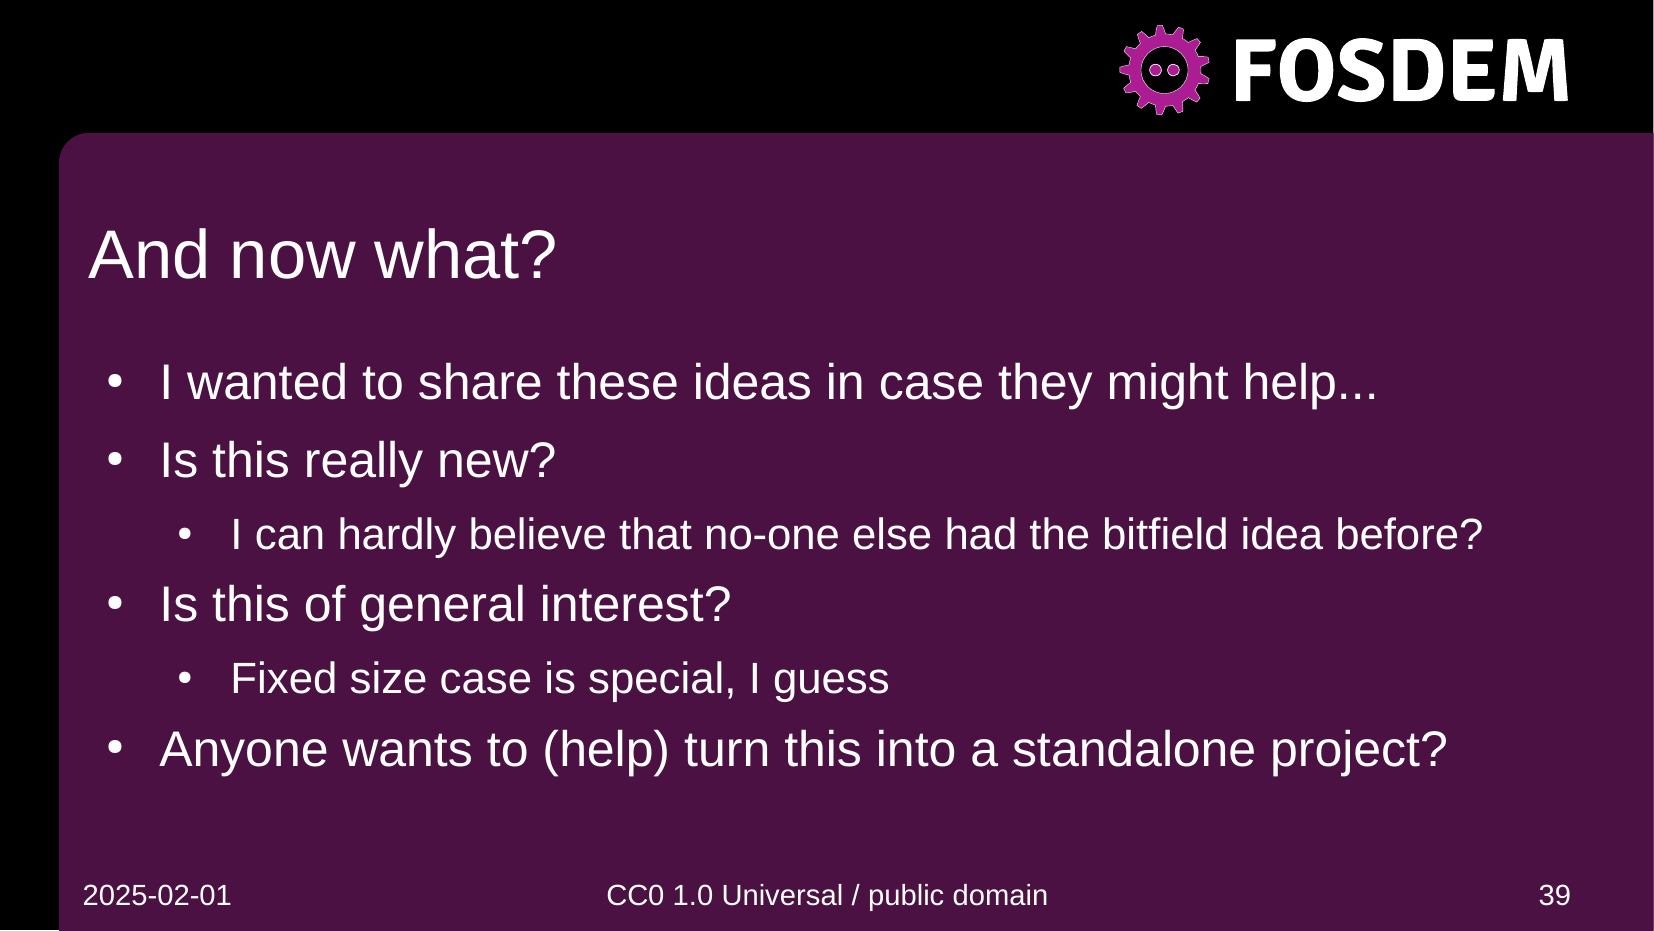

# And now what?
I wanted to share these ideas in case they might help...
Is this really new?
I can hardly believe that no-one else had the bitfield idea before?
Is this of general interest?
Fixed size case is special, I guess
Anyone wants to (help) turn this into a standalone project?